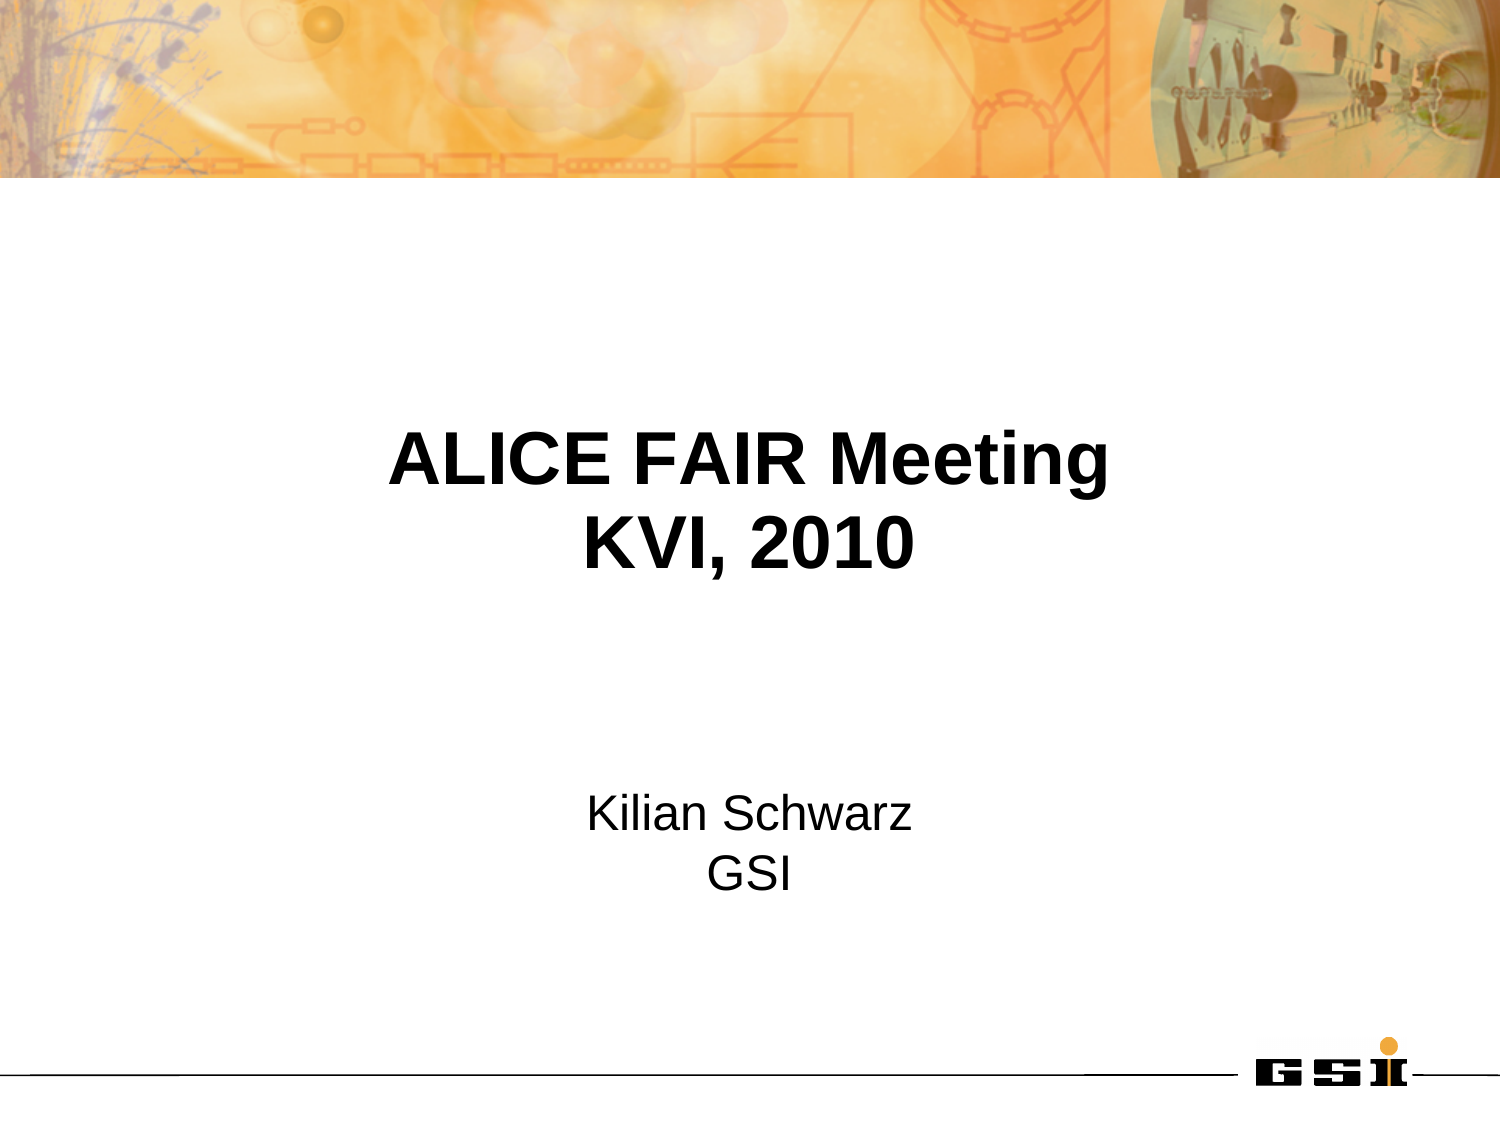

# ALICE FAIR Meeting
KVI, 2010
Kilian Schwarz
GSI